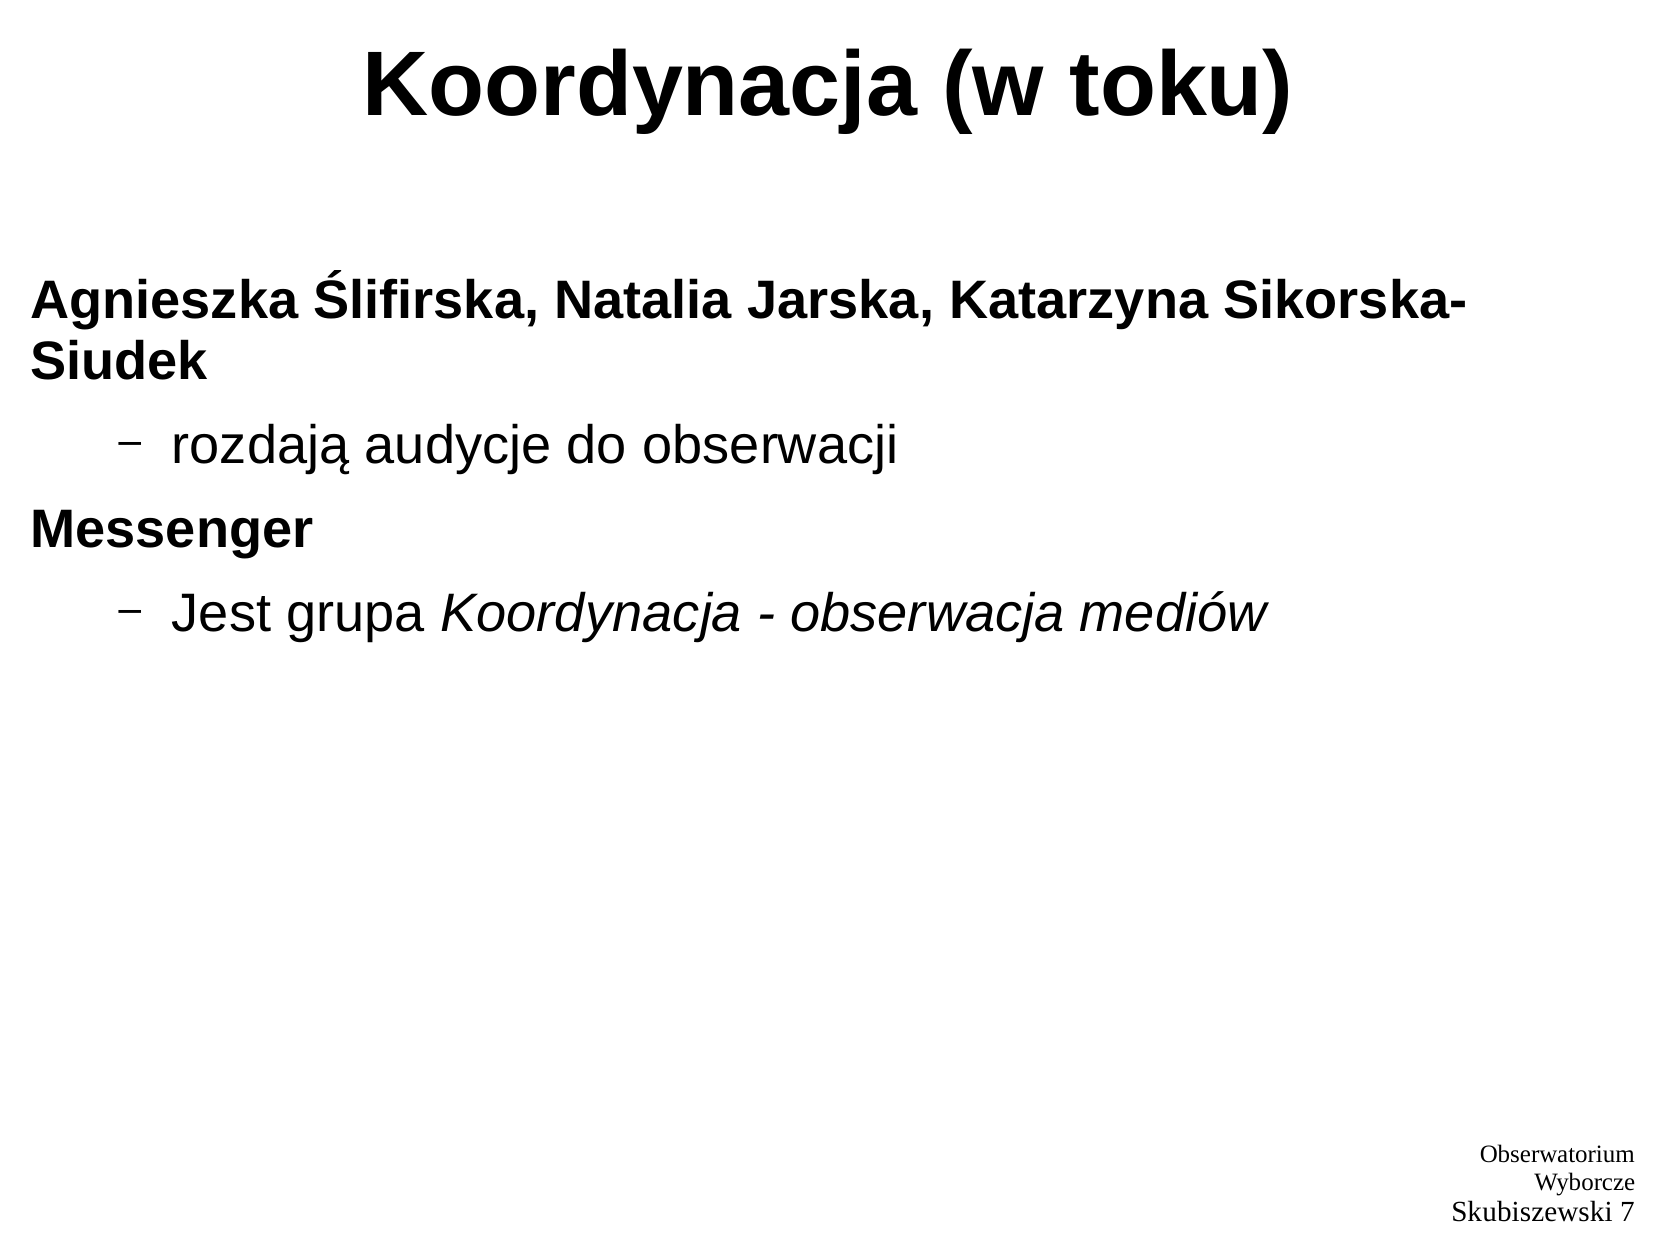

# Koordynacja (w toku)
Agnieszka Ślifirska, Natalia Jarska, Katarzyna Sikorska-Siudek
rozdają audycje do obserwacji
Messenger
Jest grupa Koordynacja - obserwacja mediów
7